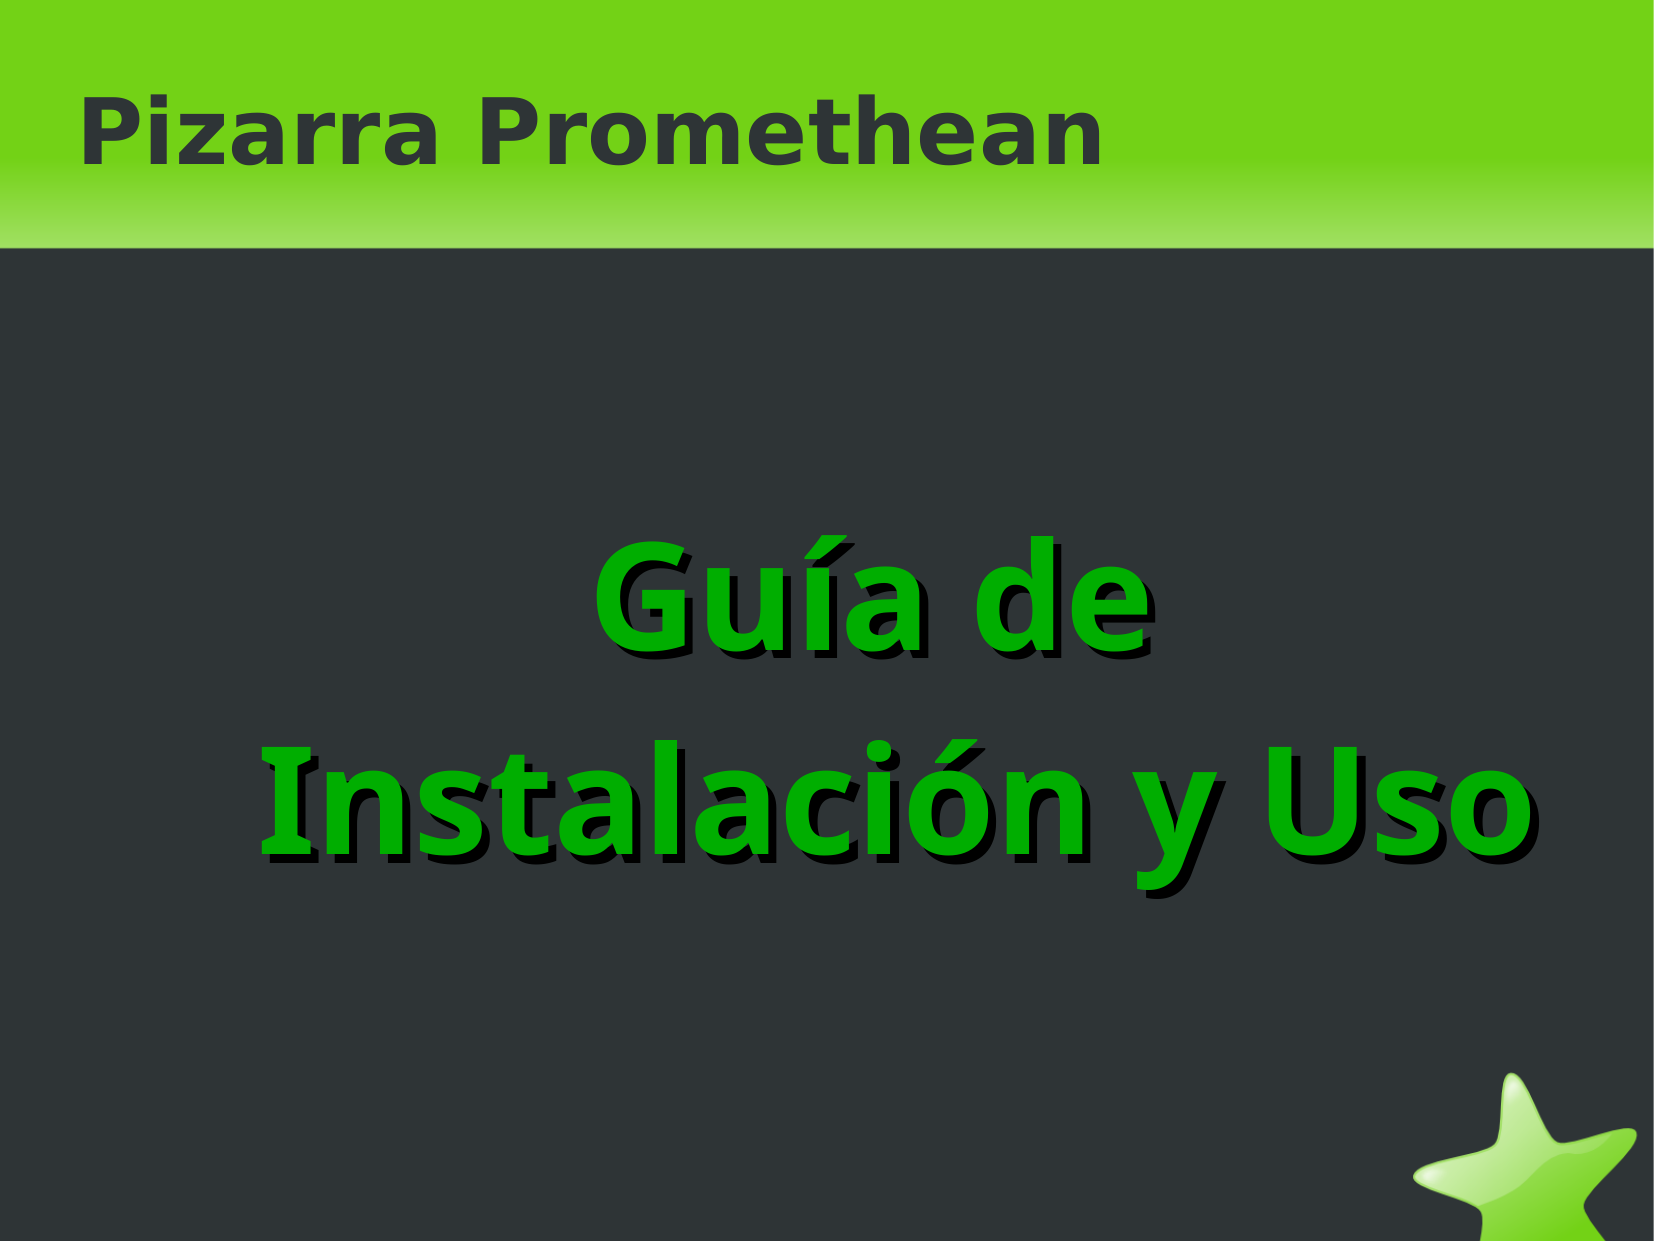

# Pizarra Promethean
Guía de Instalación y Uso